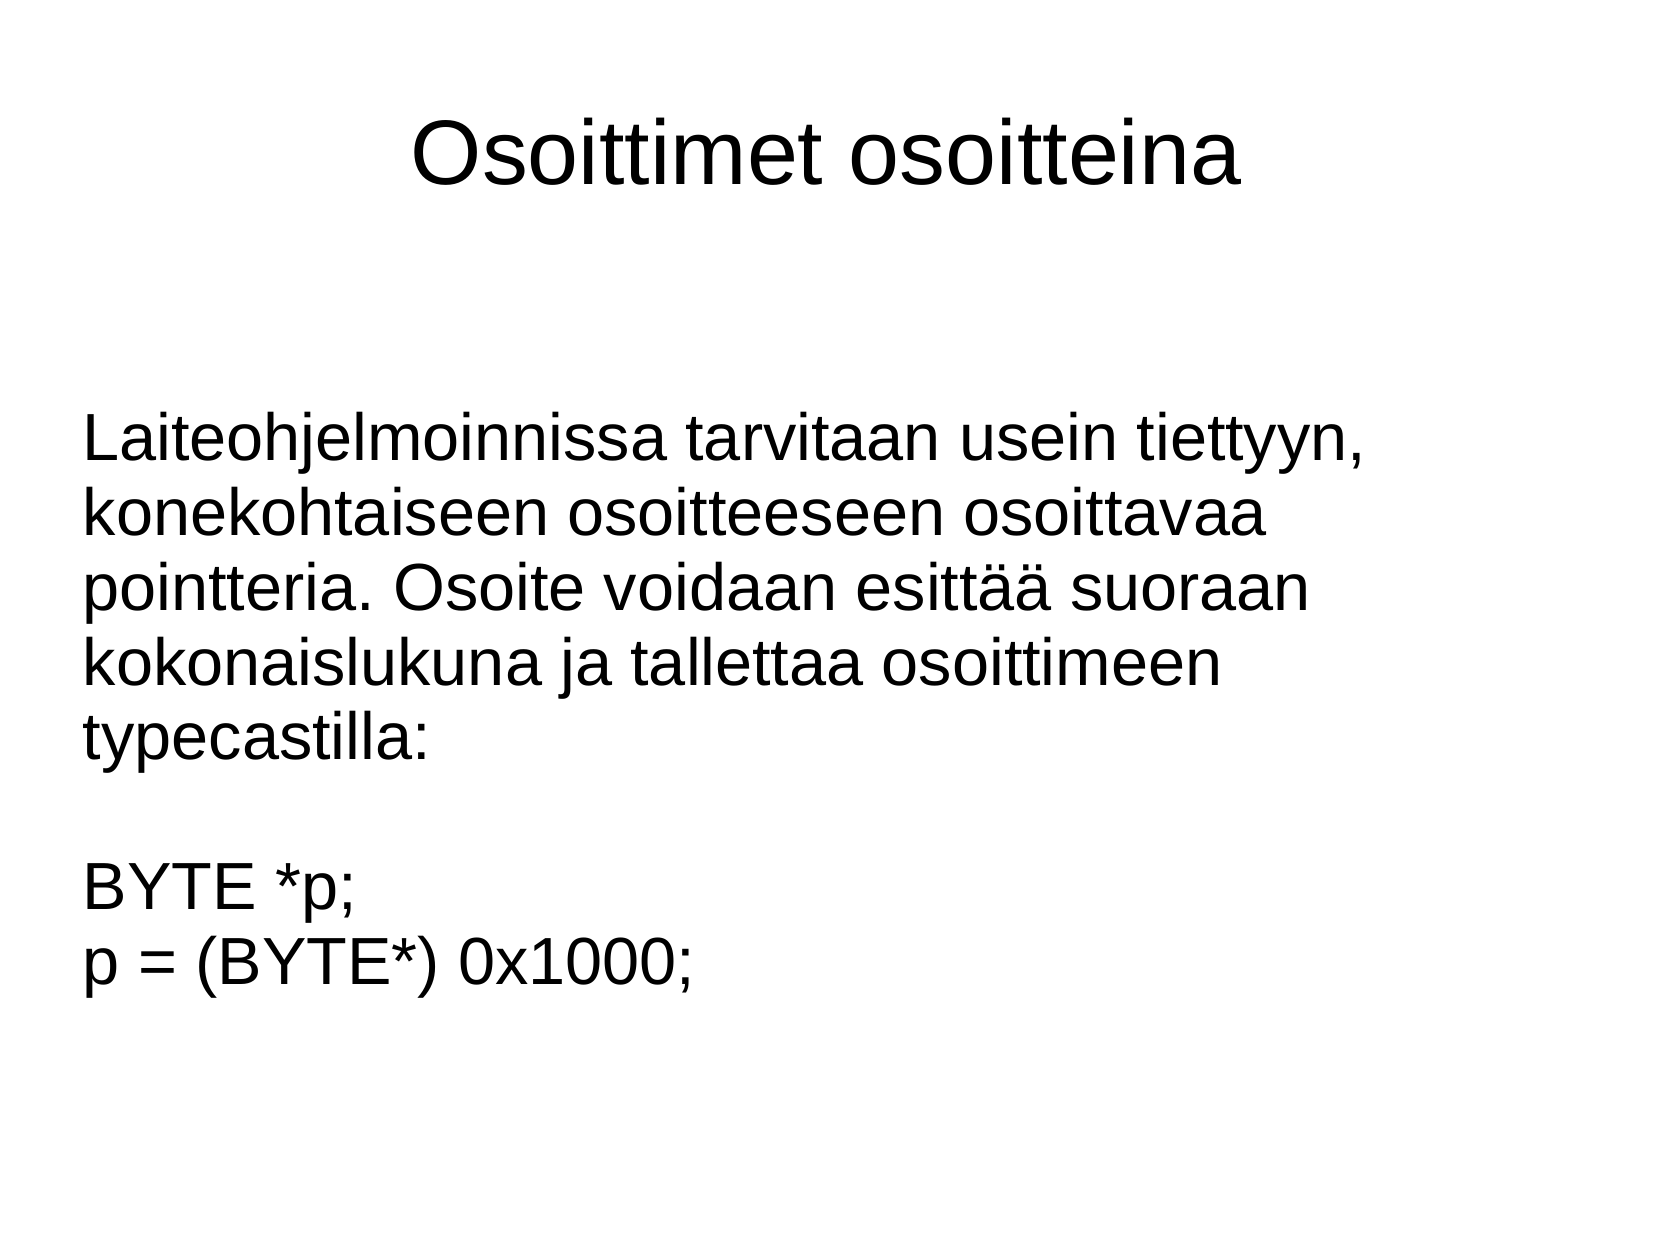

# Osoittimet osoitteina
Laiteohjelmoinnissa tarvitaan usein tiettyyn, konekohtaiseen osoitteeseen osoittavaa pointteria. Osoite voidaan esittää suoraan kokonaislukuna ja tallettaa osoittimeen typecastilla:
BYTE *p;
p = (BYTE*) 0x1000;